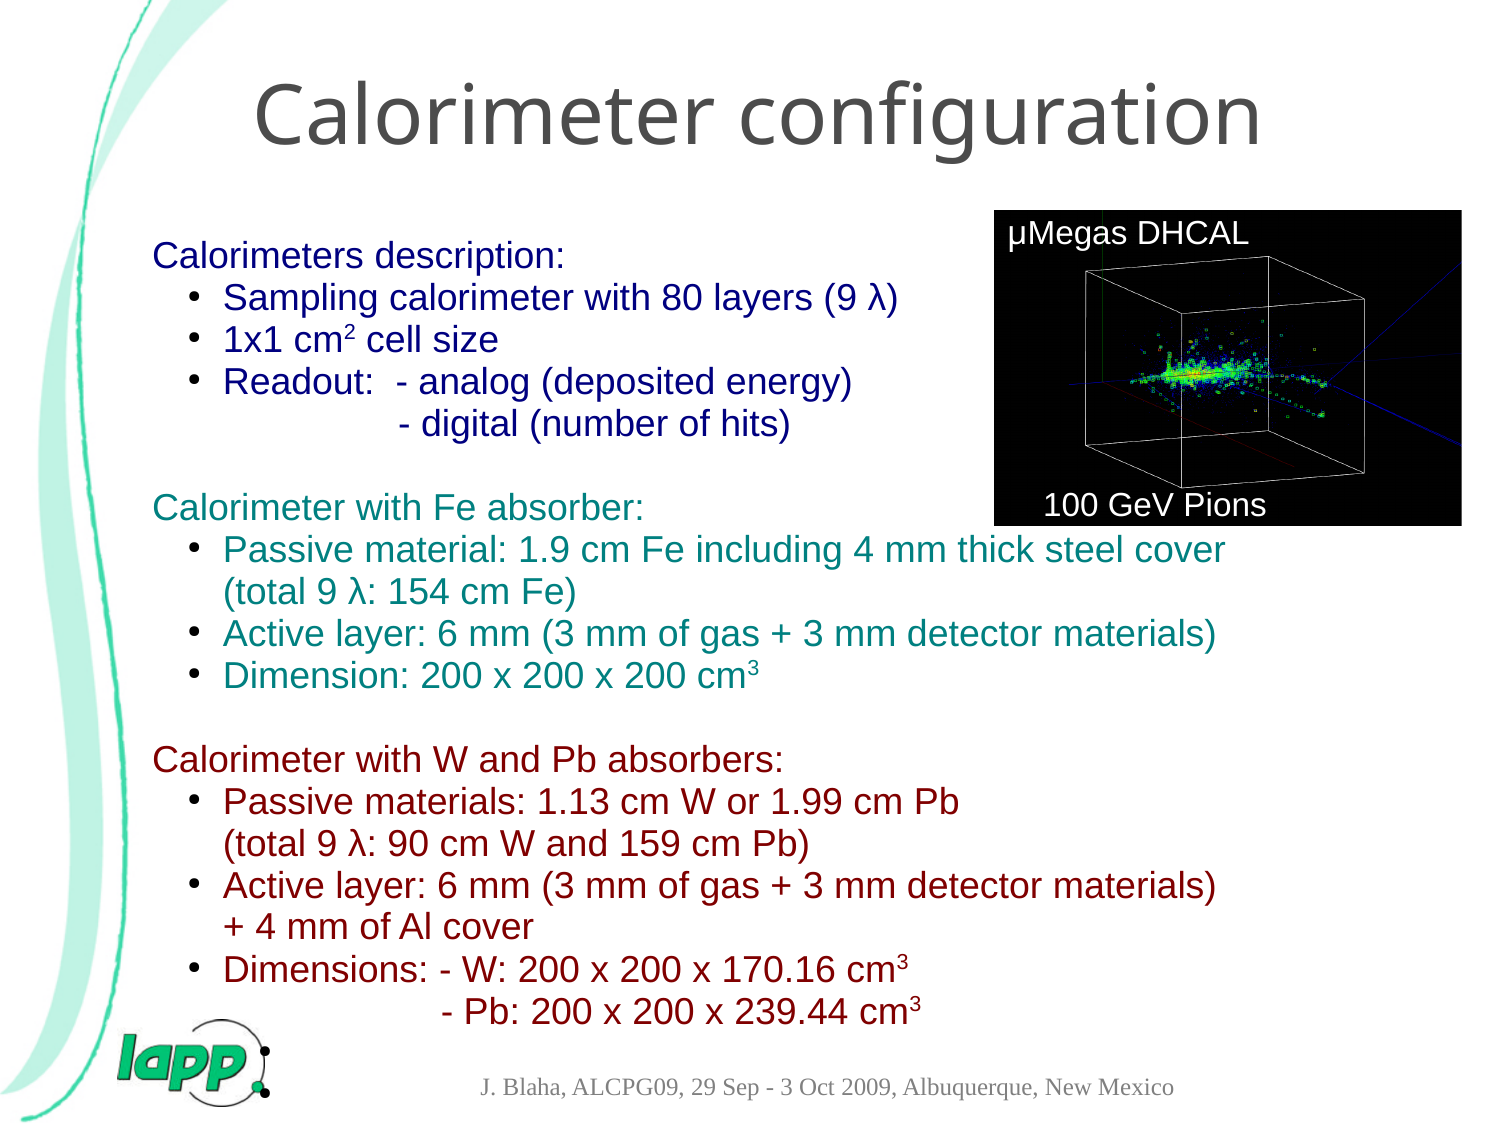

Calorimeter configuration
#
µMegas DHCAL
Calorimeters description:
Sampling calorimeter with 80 layers (9 λ)
1x1 cm2 cell size
Readout: - analog (deposited energy)
			 - digital (number of hits)
Calorimeter with Fe absorber:
Passive material: 1.9 cm Fe including 4 mm thick steel cover
(total 9 λ: 154 cm Fe)
Active layer: 6 mm (3 mm of gas + 3 mm detector materials)
Dimension: 200 x 200 x 200 cm3
Calorimeter with W and Pb absorbers:
Passive materials: 1.13 cm W or 1.99 cm Pb
(total 9 λ: 90 cm W and 159 cm Pb)
Active layer: 6 mm (3 mm of gas + 3 mm detector materials) + 4 mm of Al cover
Dimensions: - W: 200 x 200 x 170.16 cm3
 - Pb: 200 x 200 x 239.44 cm3
100 GeV Pions
J. Blaha, ALCPG09, 29 Sep - 3 Oct 2009, Albuquerque, New Mexico